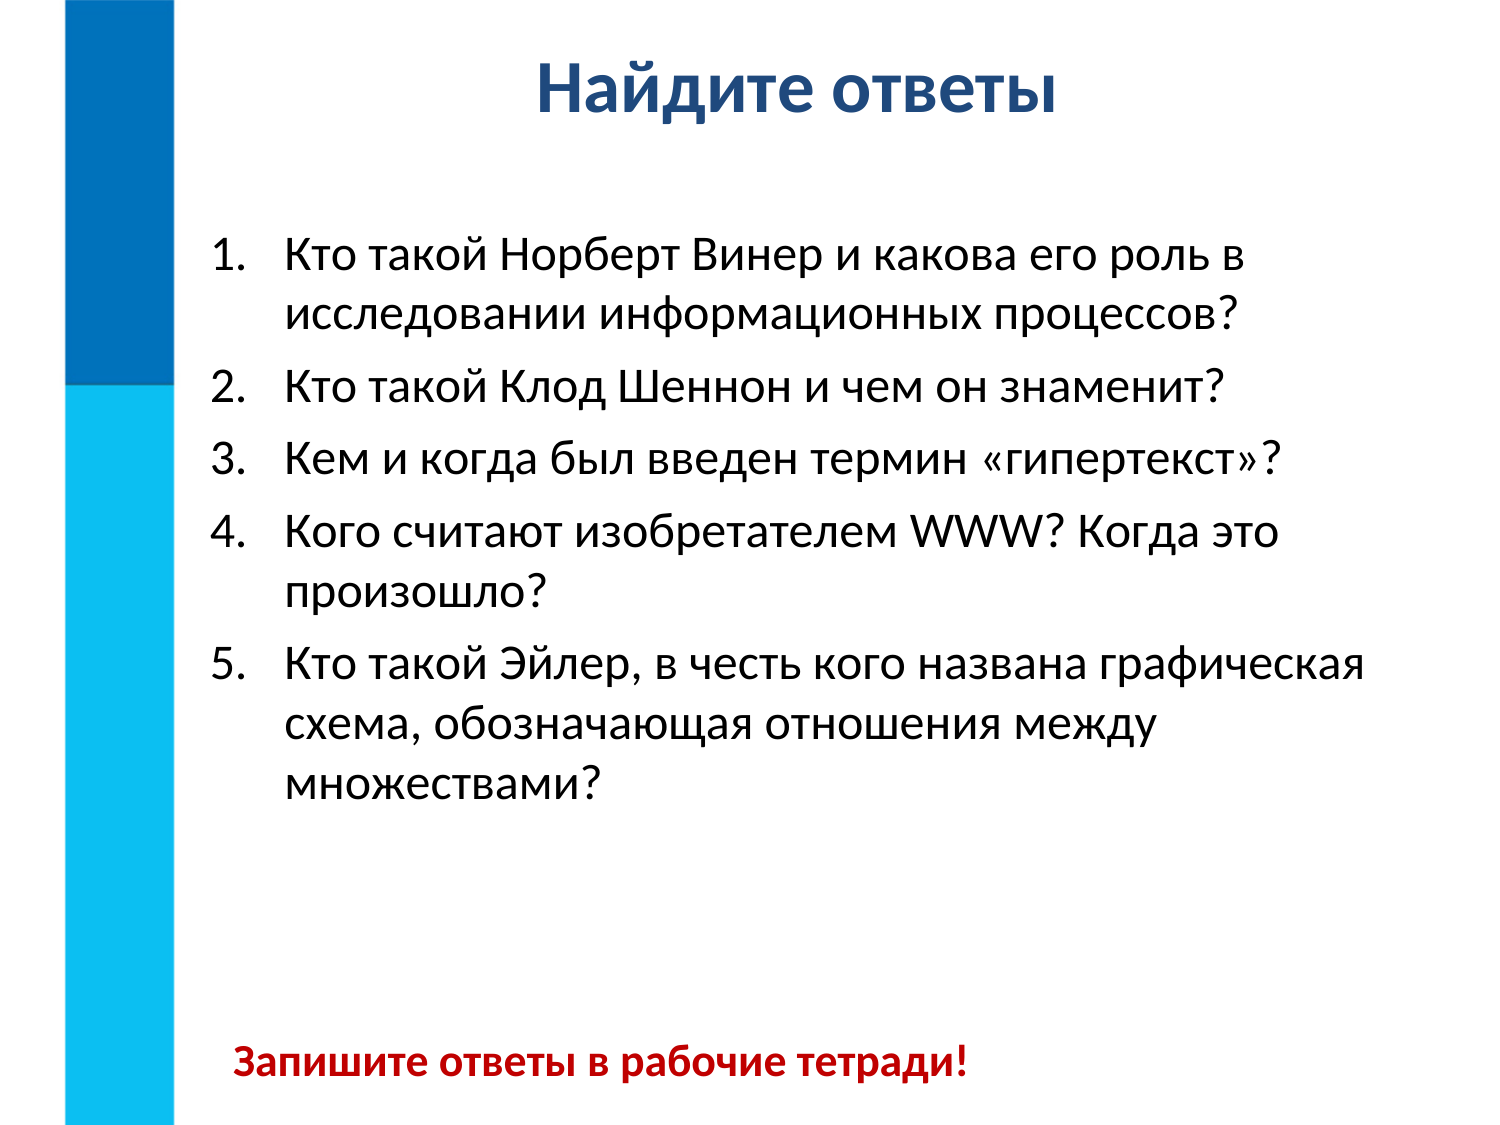

Найдите ответы
Кто такой Норберт Винер и какова его роль в исследовании информационных процессов?
Кто такой Клод Шеннон и чем он знаменит?
Кем и когда был введен термин «гипертекст»?
Кого считают изобретателем WWW? Когда это произошло?
Кто такой Эйлер, в честь кого названа графическая схема, обозначающая отношения между множествами?
Запишите ответы в рабочие тетради!